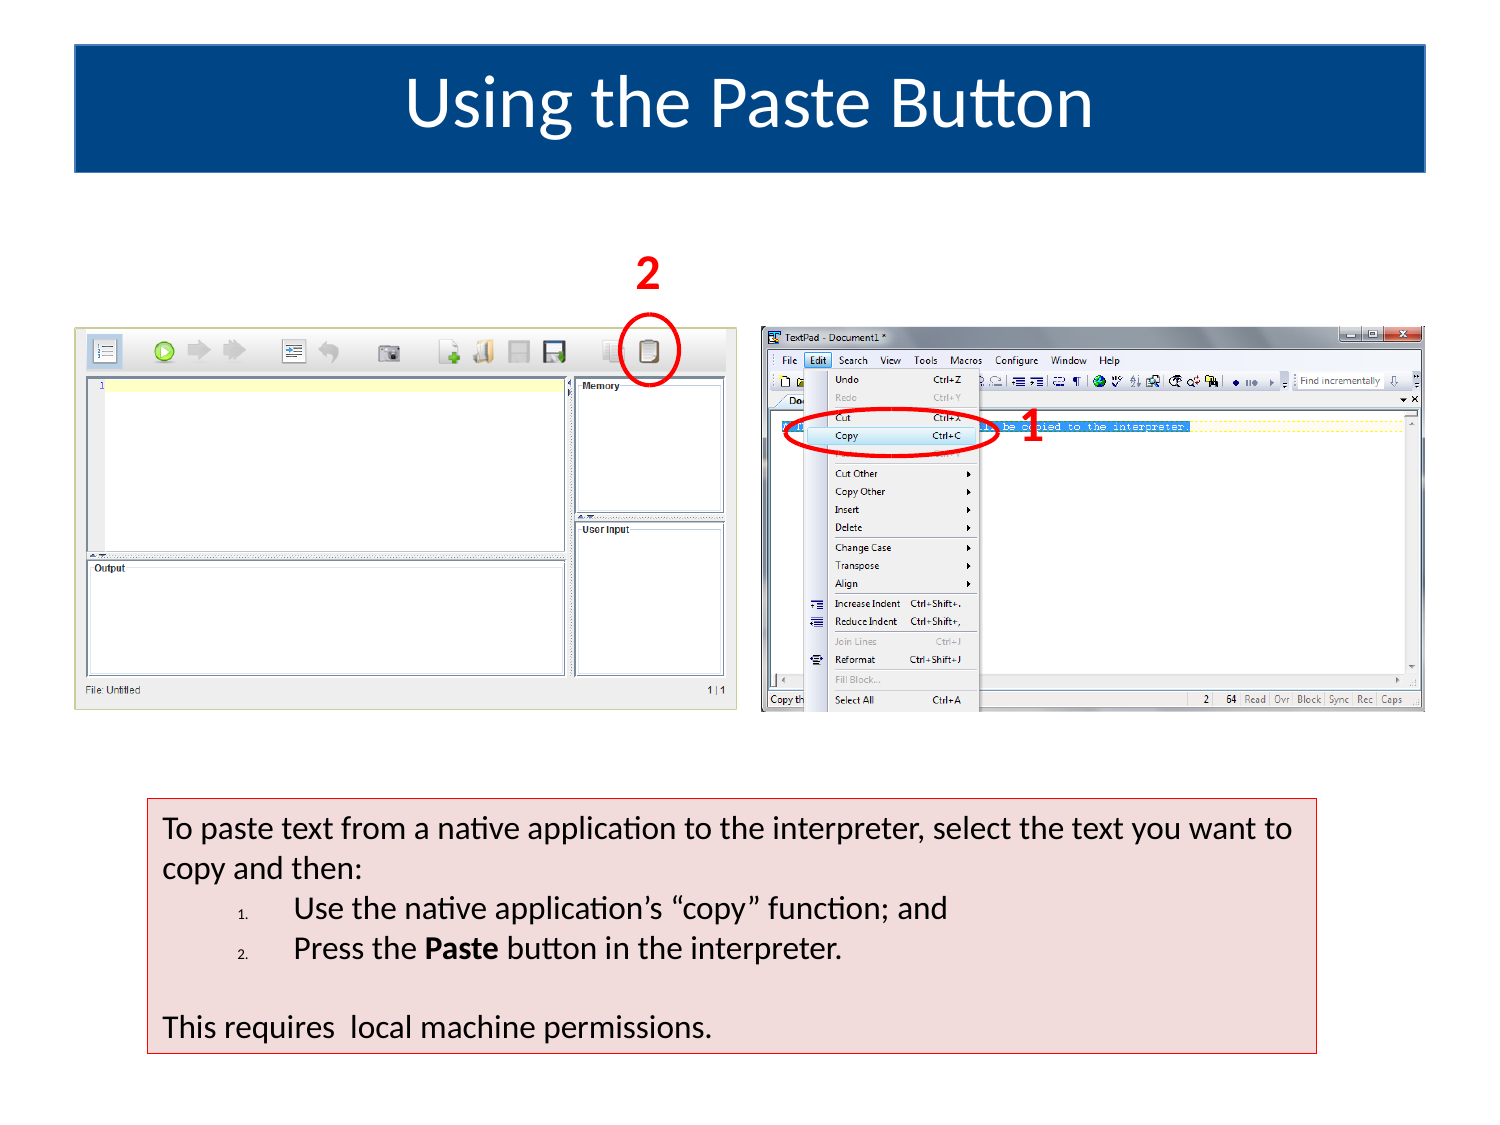

# Using the Paste Button
2
1
To paste text from a native application to the interpreter, select the text you want to copy and then:
Use the native application’s “copy” function; and
Press the Paste button in the interpreter.
This requires local machine permissions.